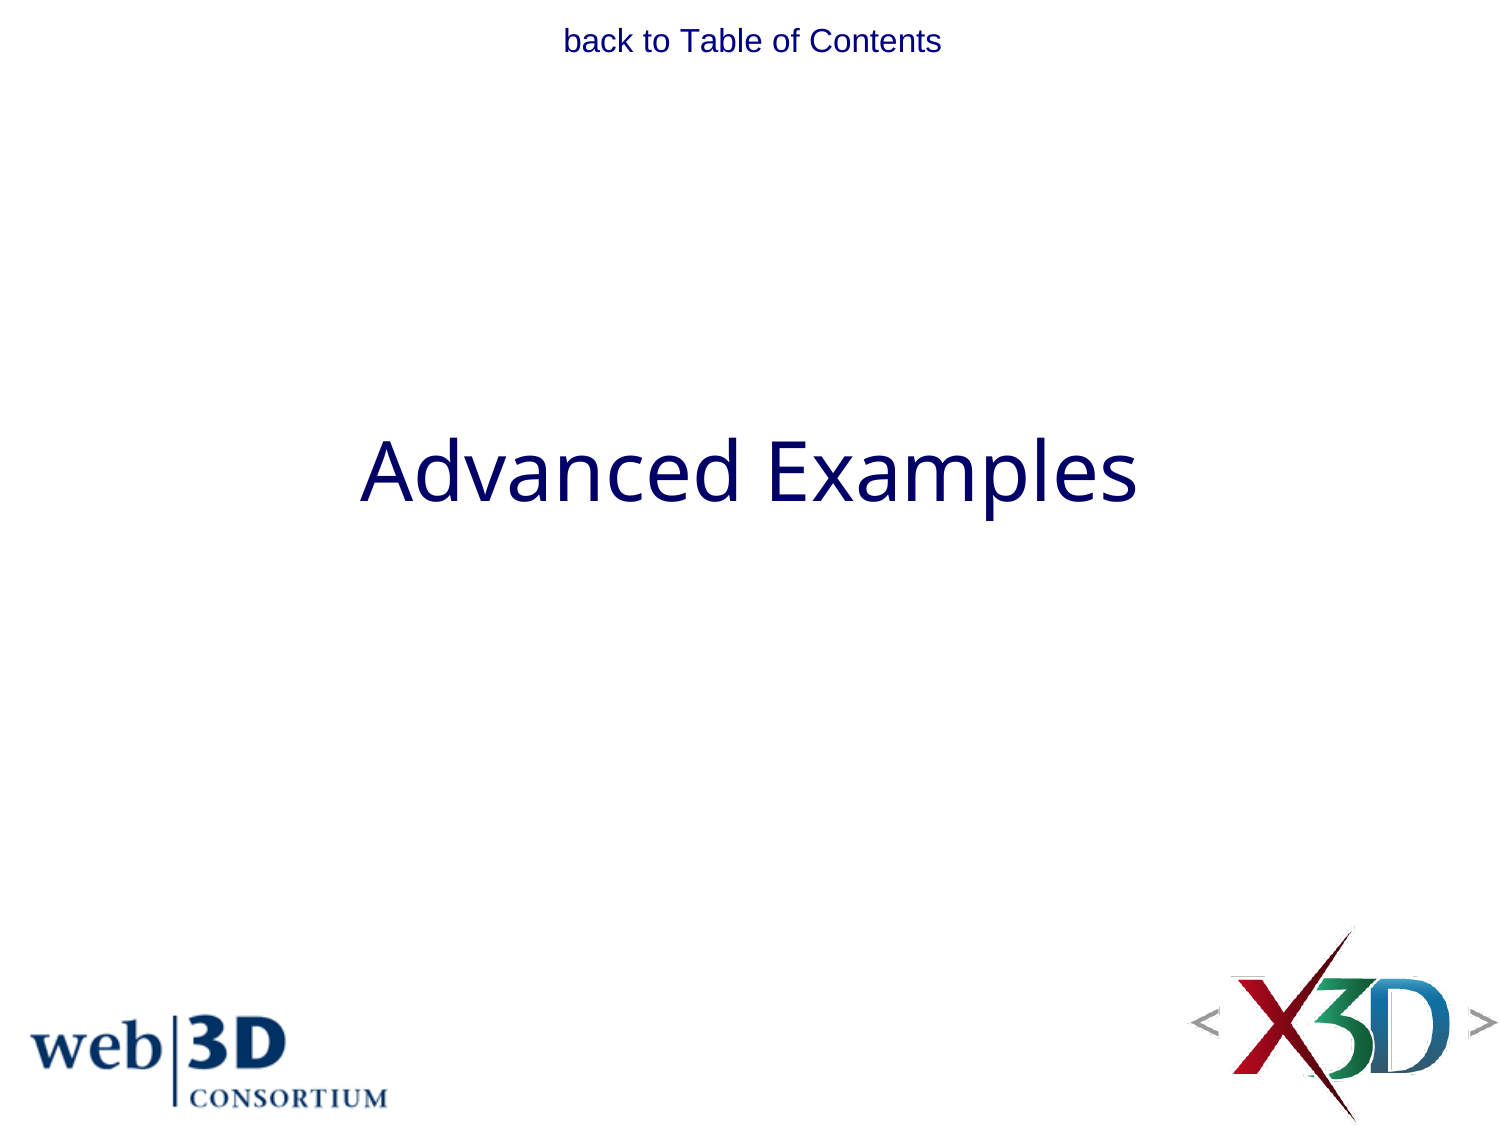

back to Table of Contents
# Advanced Examples